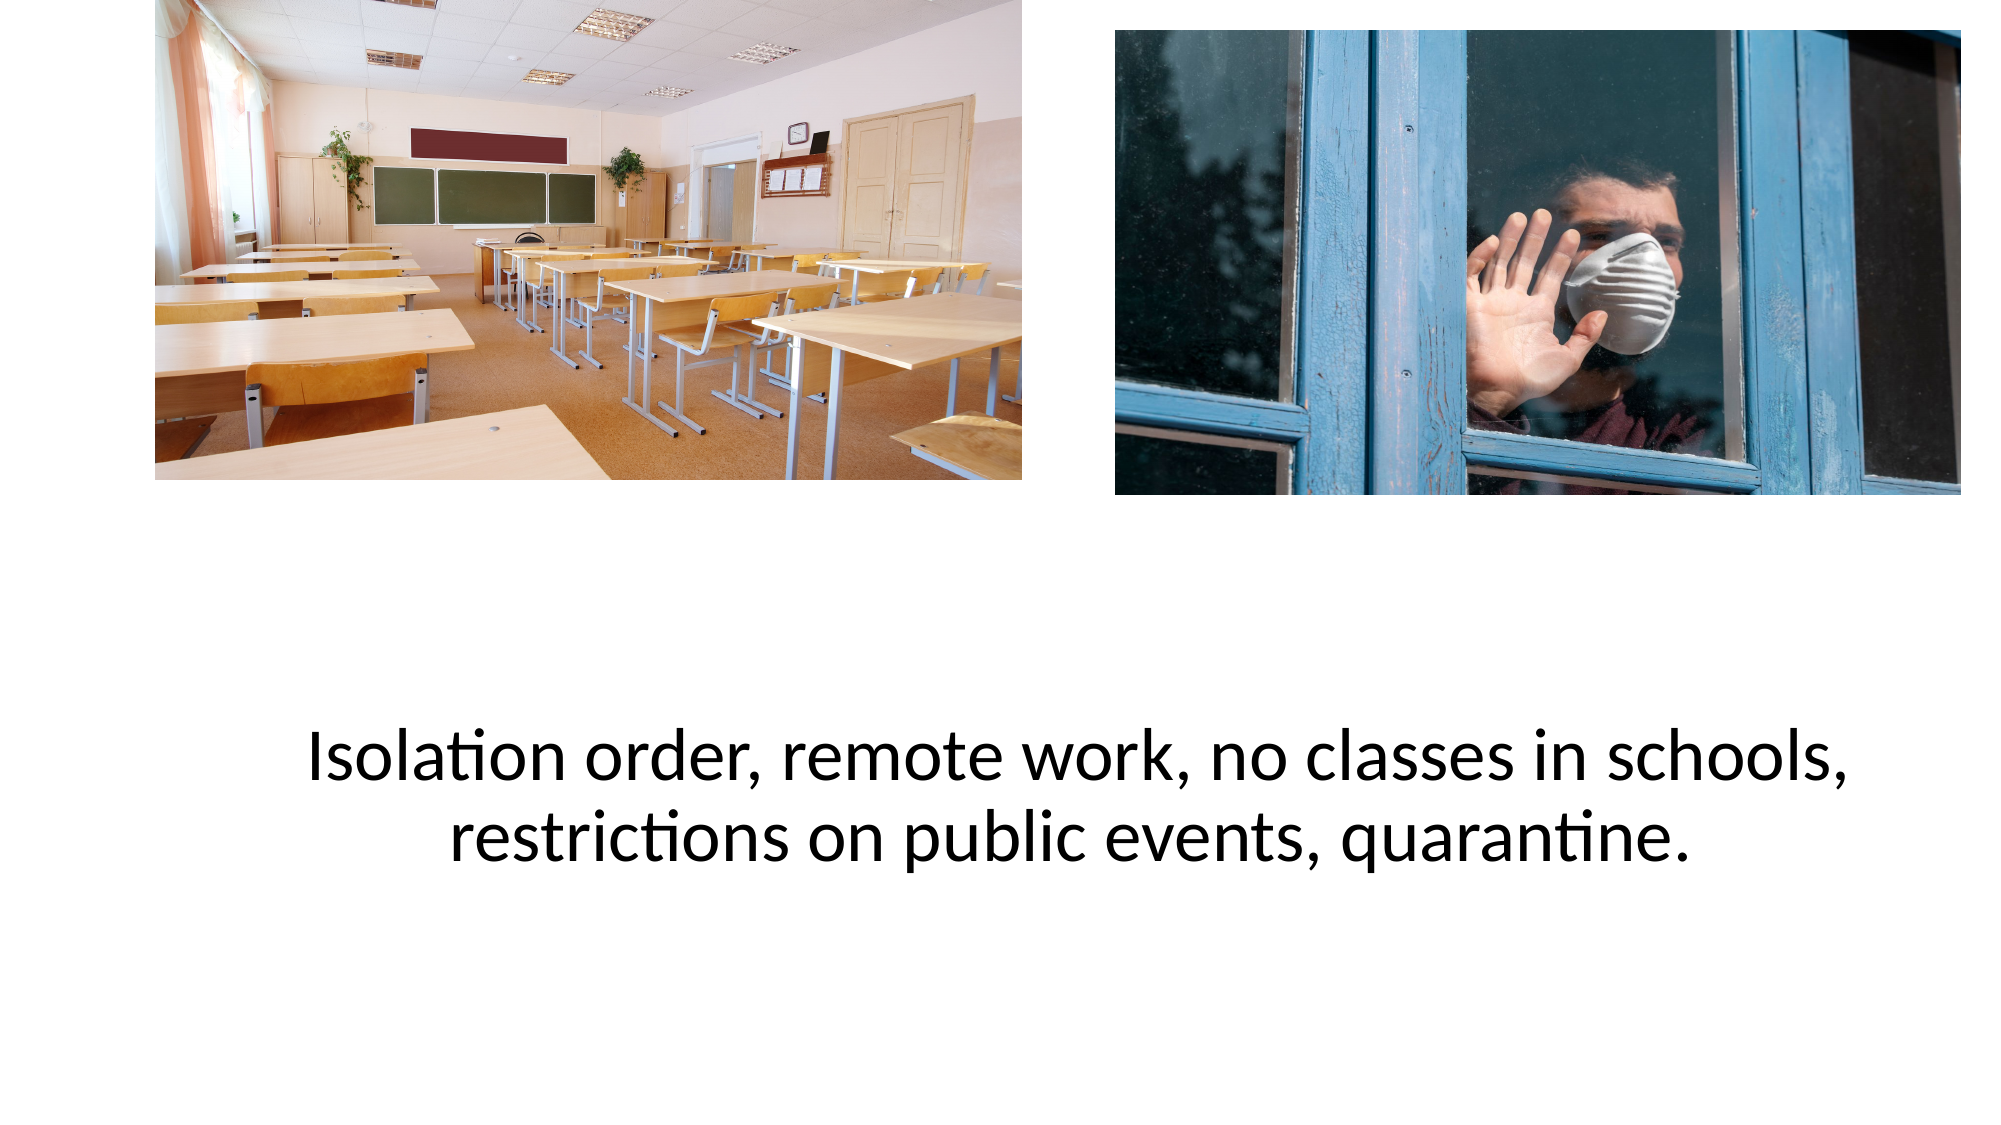

#
Isolation order, remote work, no classes in schools, restrictions on public events, quarantine.